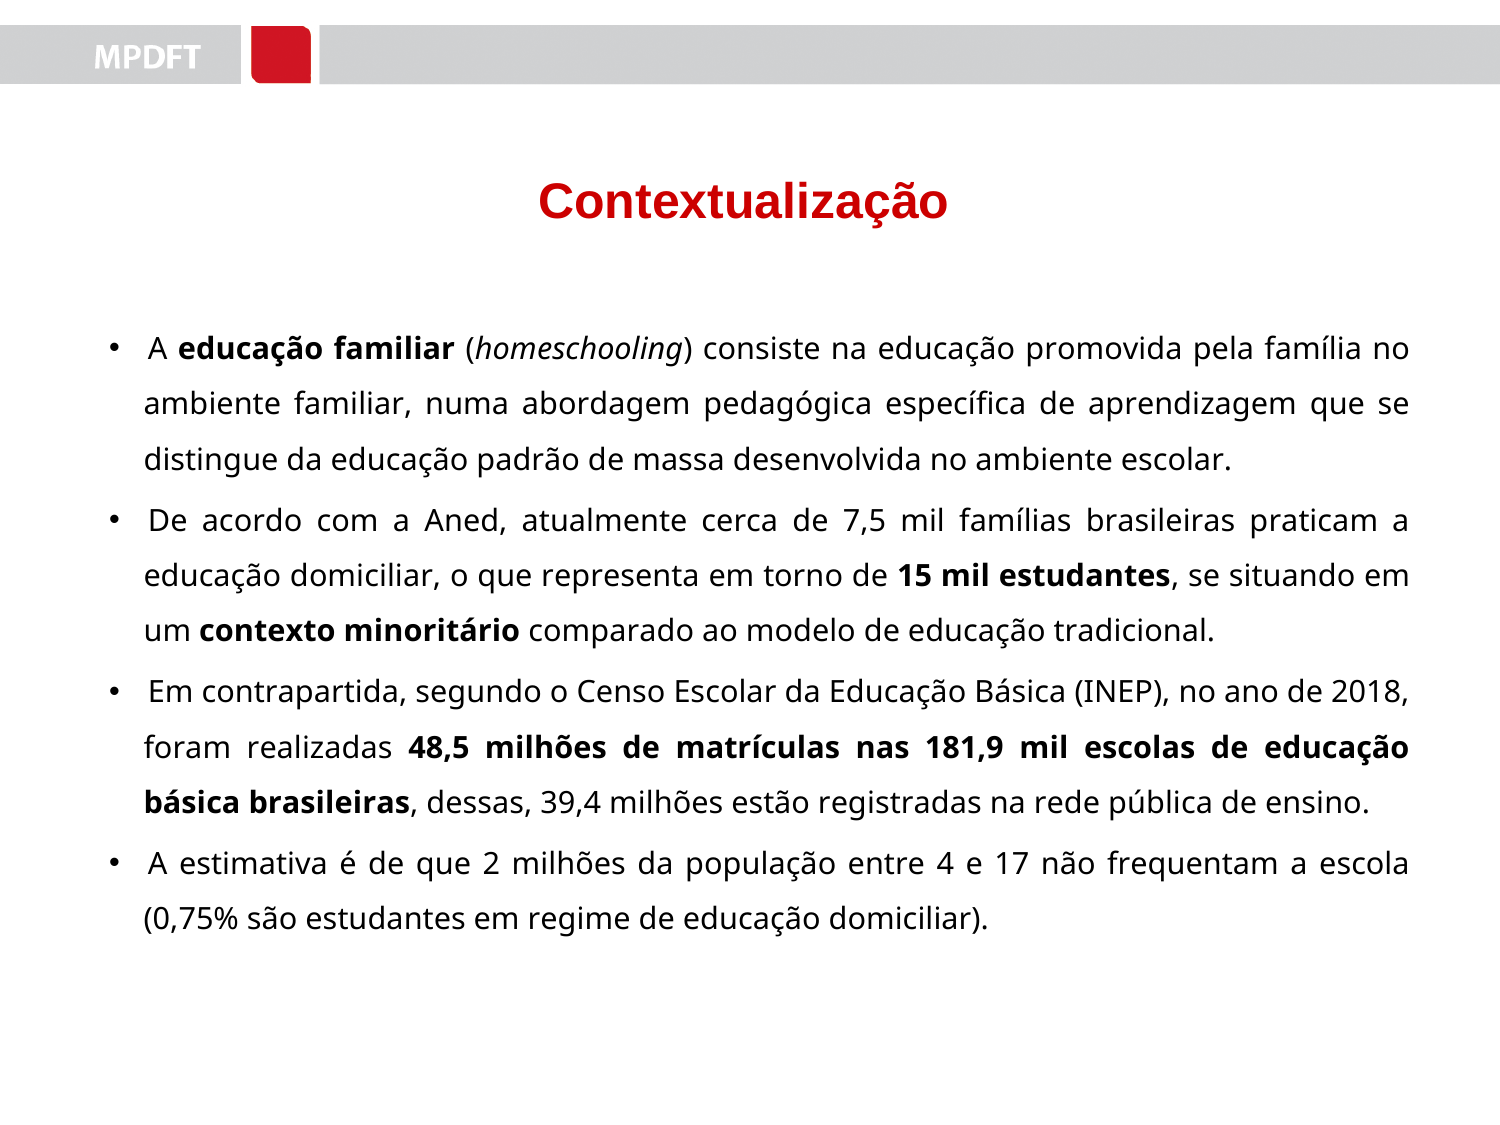

Contextualização
A educação familiar (homeschooling) consiste na educação promovida pela família no ambiente familiar, numa abordagem pedagógica específica de aprendizagem que se distingue da educação padrão de massa desenvolvida no ambiente escolar.
De acordo com a Aned, atualmente cerca de 7,5 mil famílias brasileiras praticam a educação domiciliar, o que representa em torno de 15 mil estudantes, se situando em um contexto minoritário comparado ao modelo de educação tradicional.
Em contrapartida, segundo o Censo Escolar da Educação Básica (INEP), no ano de 2018, foram realizadas 48,5 milhões de matrículas nas 181,9 mil escolas de educação básica brasileiras, dessas, 39,4 milhões estão registradas na rede pública de ensino.
A estimativa é de que 2 milhões da população entre 4 e 17 não frequentam a escola (0,75% são estudantes em regime de educação domiciliar).